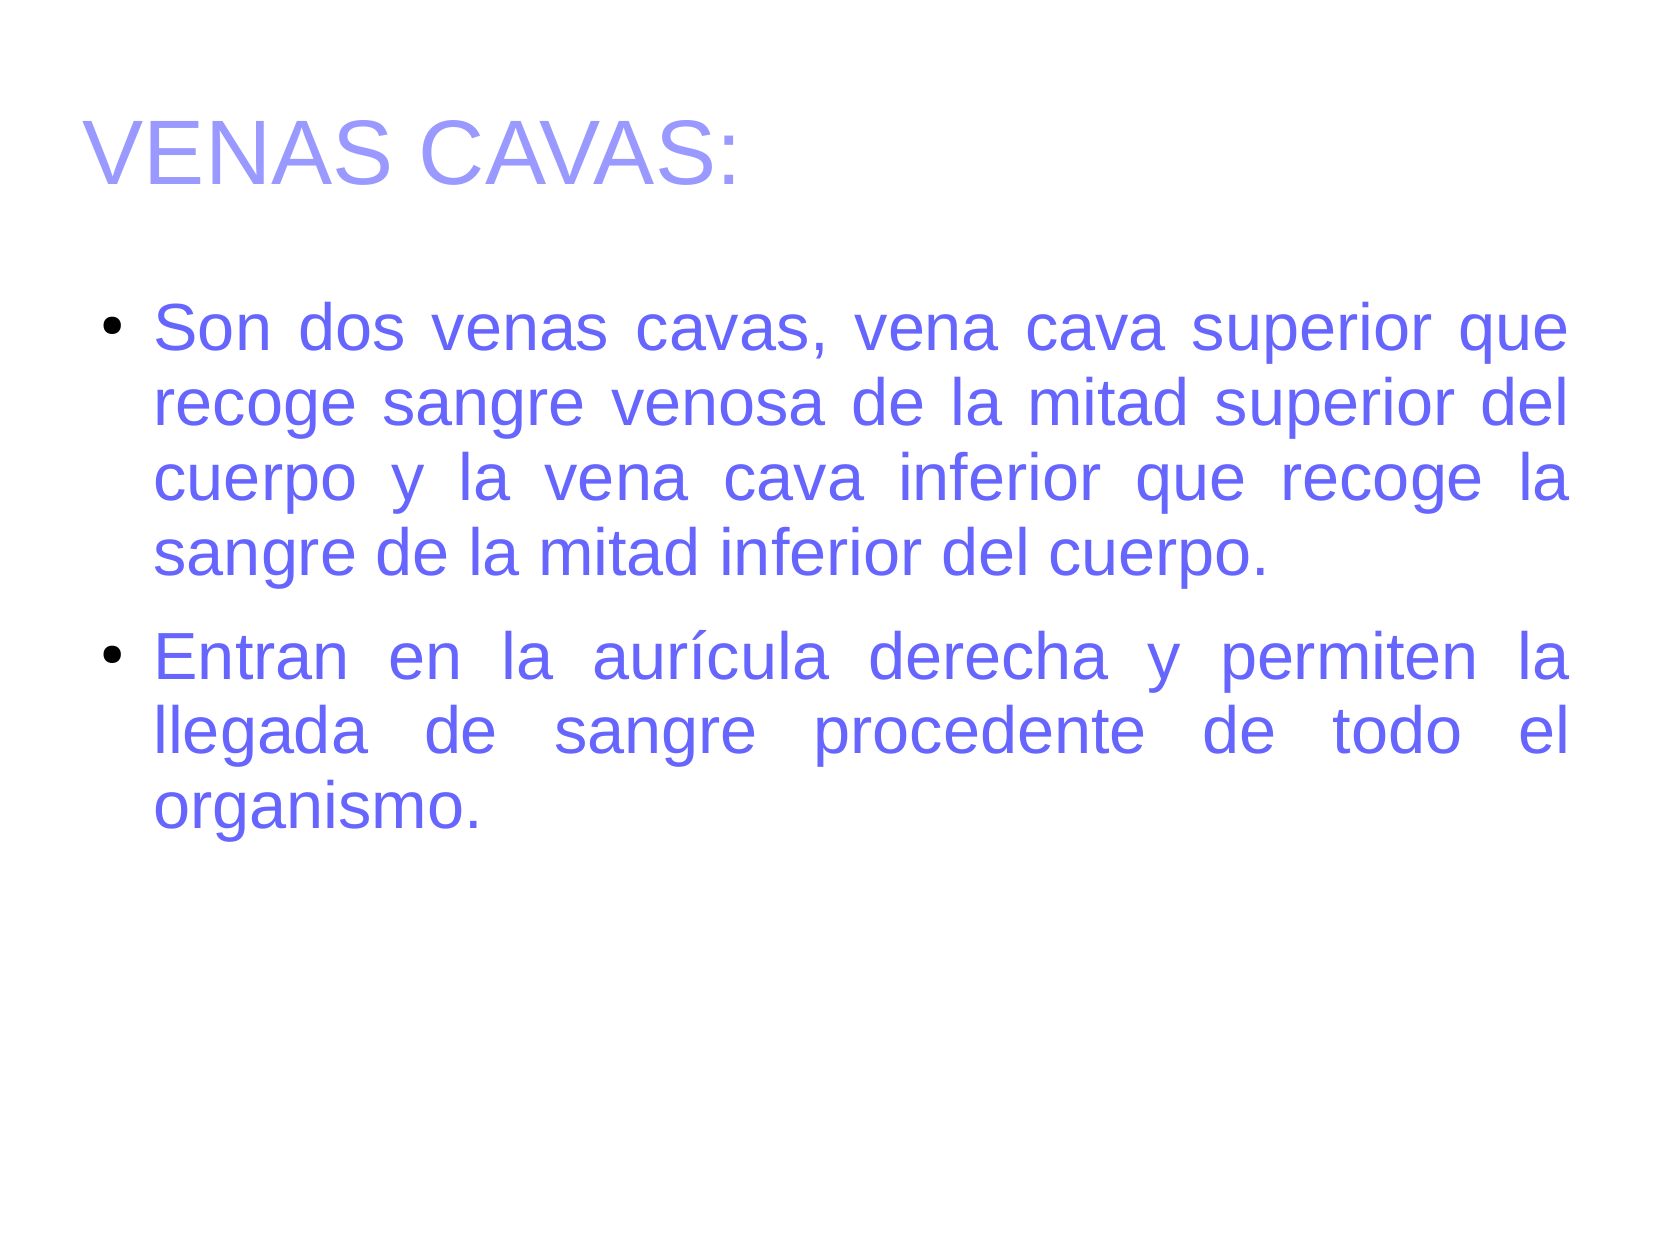

# VENAS CAVAS:
Son dos venas cavas, vena cava superior que recoge sangre venosa de la mitad superior del cuerpo y la vena cava inferior que recoge la sangre de la mitad inferior del cuerpo.
Entran en la aurícula derecha y permiten la llegada de sangre procedente de todo el organismo.